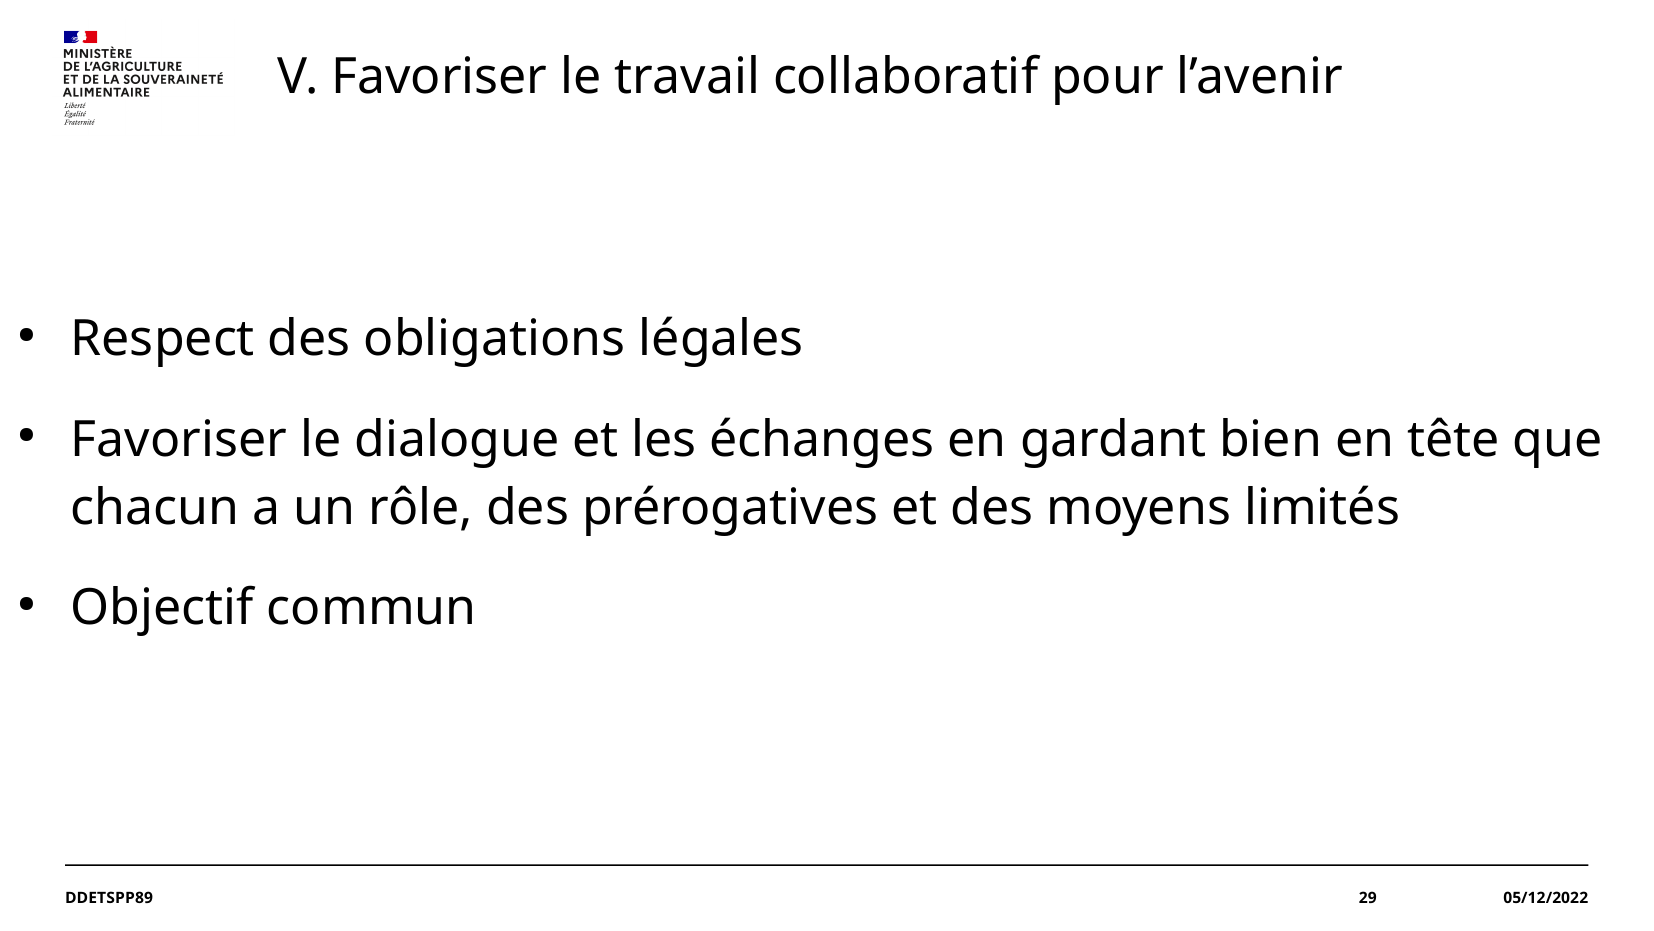

# V. Favoriser le travail collaboratif pour l’avenir
Respect des obligations légales
Favoriser le dialogue et les échanges en gardant bien en tête que chacun a un rôle, des prérogatives et des moyens limités
Objectif commun
DDETSPP89
29
05/12/2022